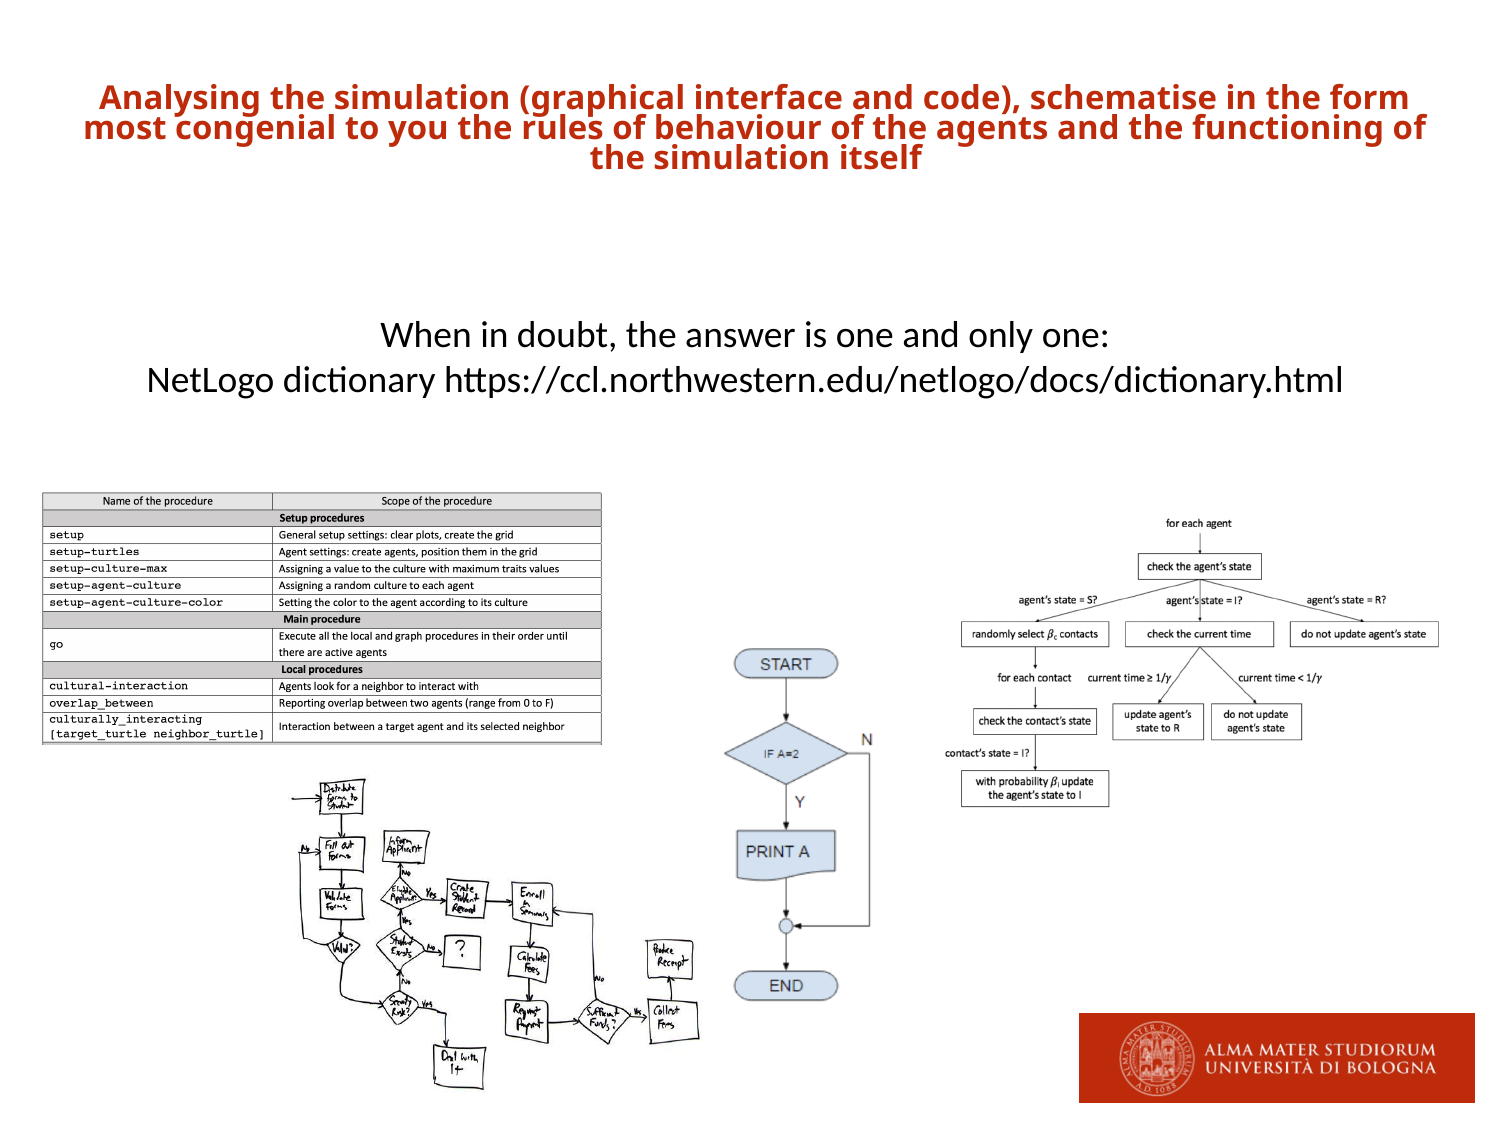

# Analysing the simulation (graphical interface and code), schematise in the form most congenial to you the rules of behaviour of the agents and the functioning of the simulation itself
When in doubt, the answer is one and only one:
NetLogo dictionary https://ccl.northwestern.edu/netlogo/docs/dictionary.html